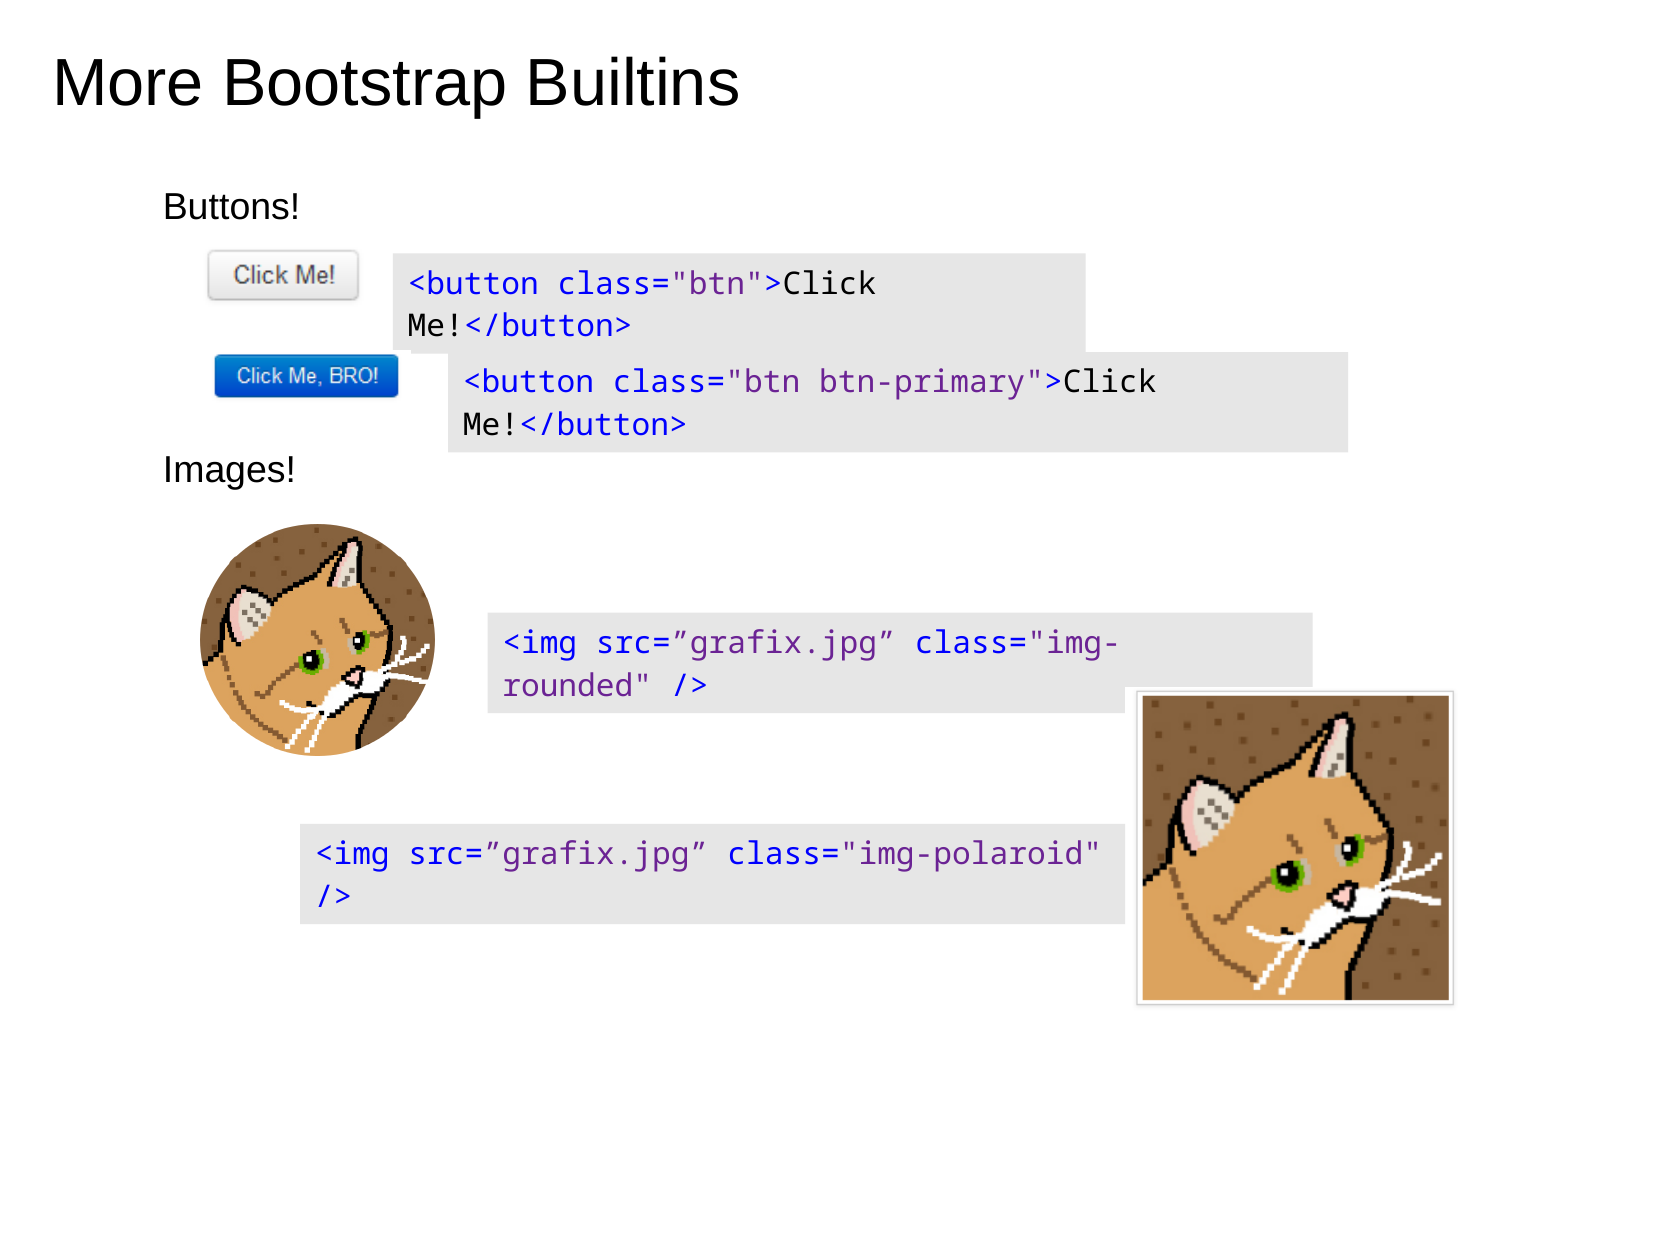

More Bootstrap Builtins
Buttons!
<button class="btn">Click Me!</button>
<button class="btn btn-primary">Click Me!</button>
Images!
<img src=”grafix.jpg” class="img-rounded" />
<img src=”grafix.jpg” class="img-polaroid" />